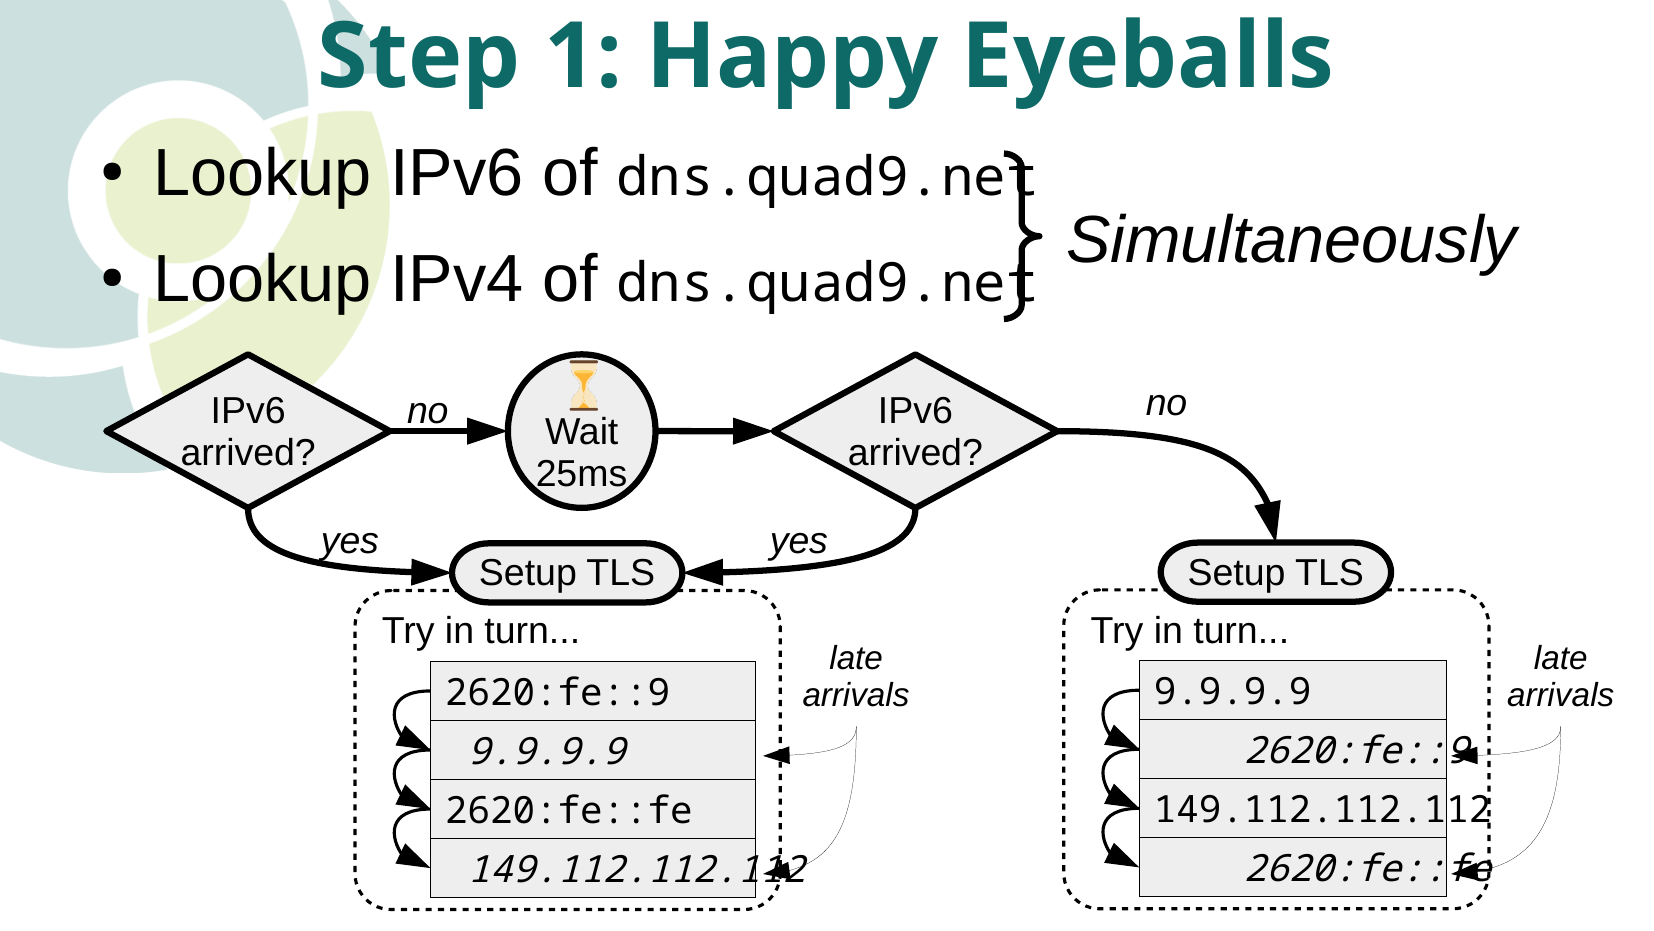

# Step 1: Happy Eyeballs
Lookup IPv6 of dns.quad9.net
Lookup IPv4 of dns.quad9.net
Simultaneously
IPv6
arrived?
IPv6
arrived?
Wait
25ms
Setup TLS
Setup TLS
Try in turn...
Try in turn...
late arrivals
late arrivals
9.9.9.9
9.9.9.9
9.9.9.9
 2620:fe::9
149.112.112.112
 2620:fe::fe
9.9.9.9
9.9.9.9
2620:fe::9
 9.9.9.9
2620:fe::fe
 149.112.112.112